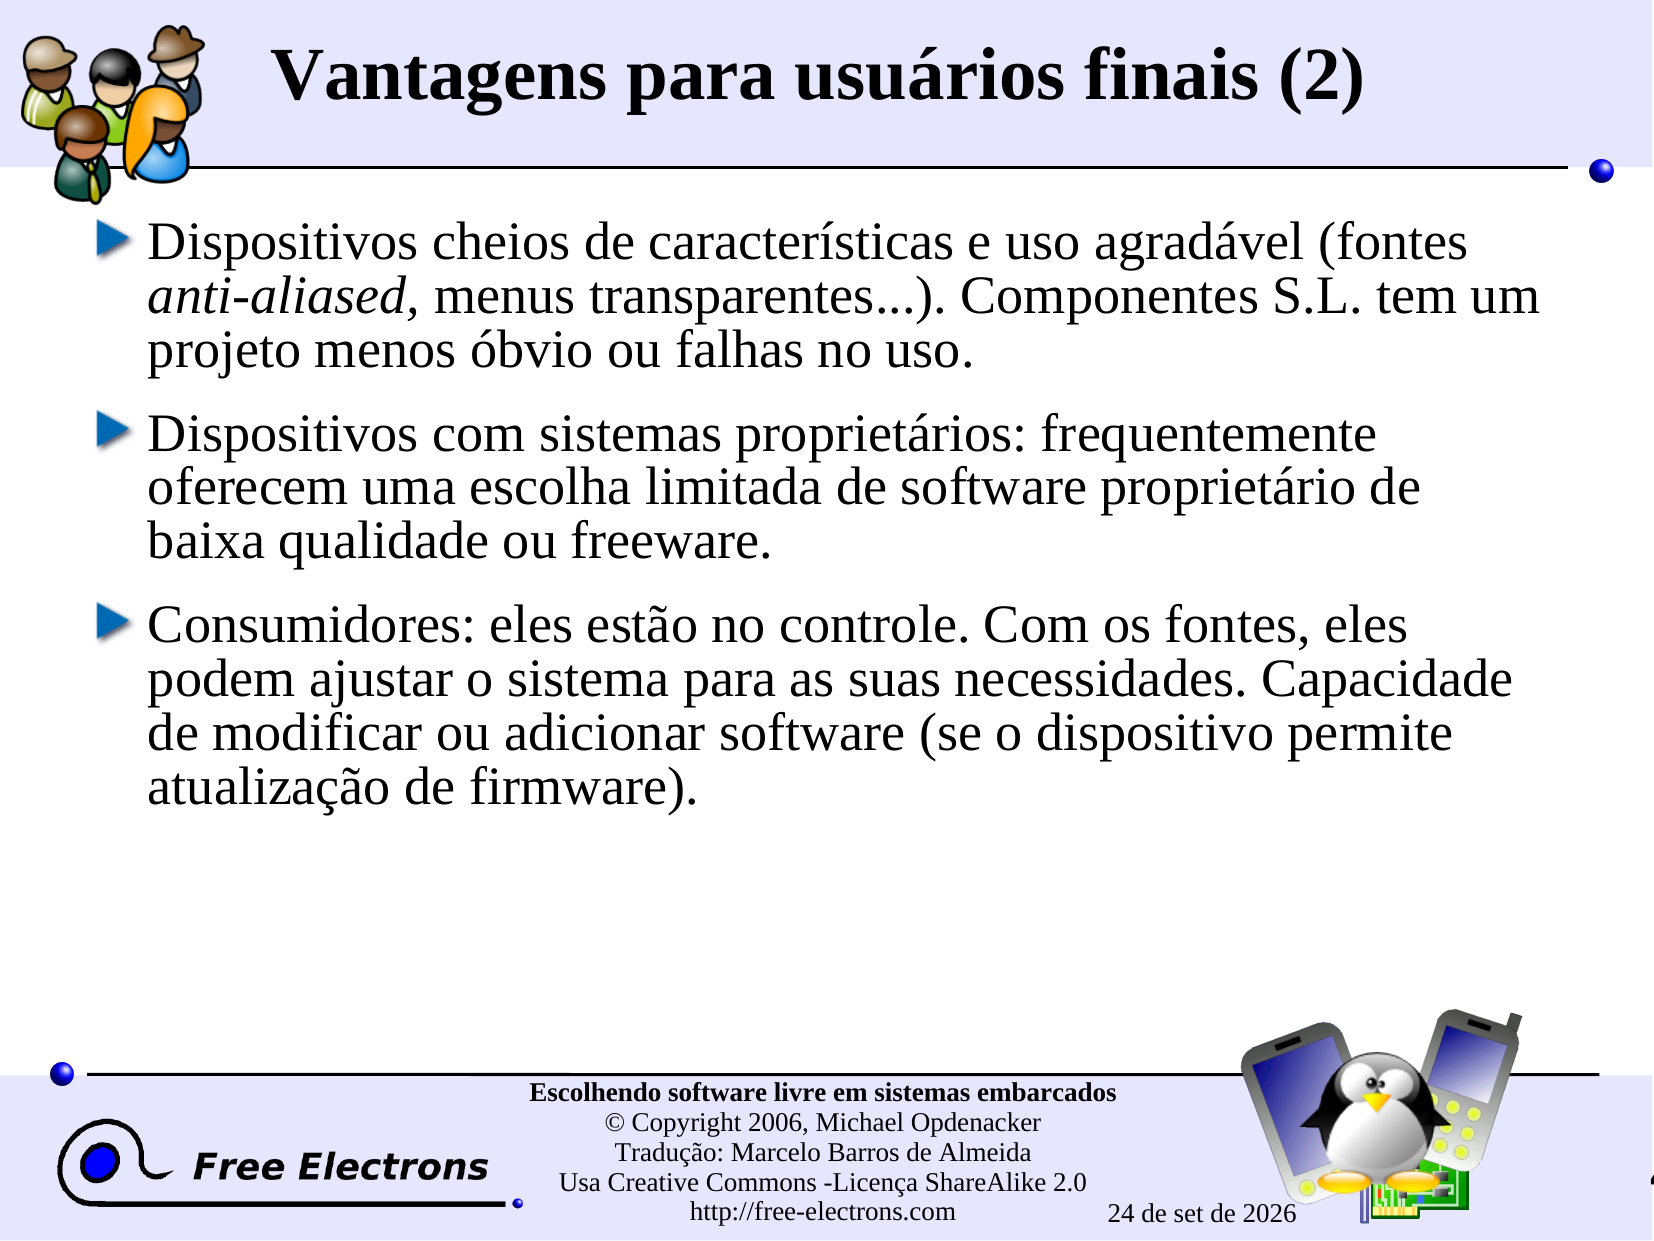

# Vantagens para usuários finais (2)
Dispositivos cheios de características e uso agradável (fontes anti-aliased, menus transparentes...). Componentes S.L. tem um projeto menos óbvio ou falhas no uso.
Dispositivos com sistemas proprietários: frequentemente oferecem uma escolha limitada de software proprietário de baixa qualidade ou freeware.
Consumidores: eles estão no controle. Com os fontes, eles podem ajustar o sistema para as suas necessidades. Capacidade de modificar ou adicionar software (se o dispositivo permite atualização de firmware).